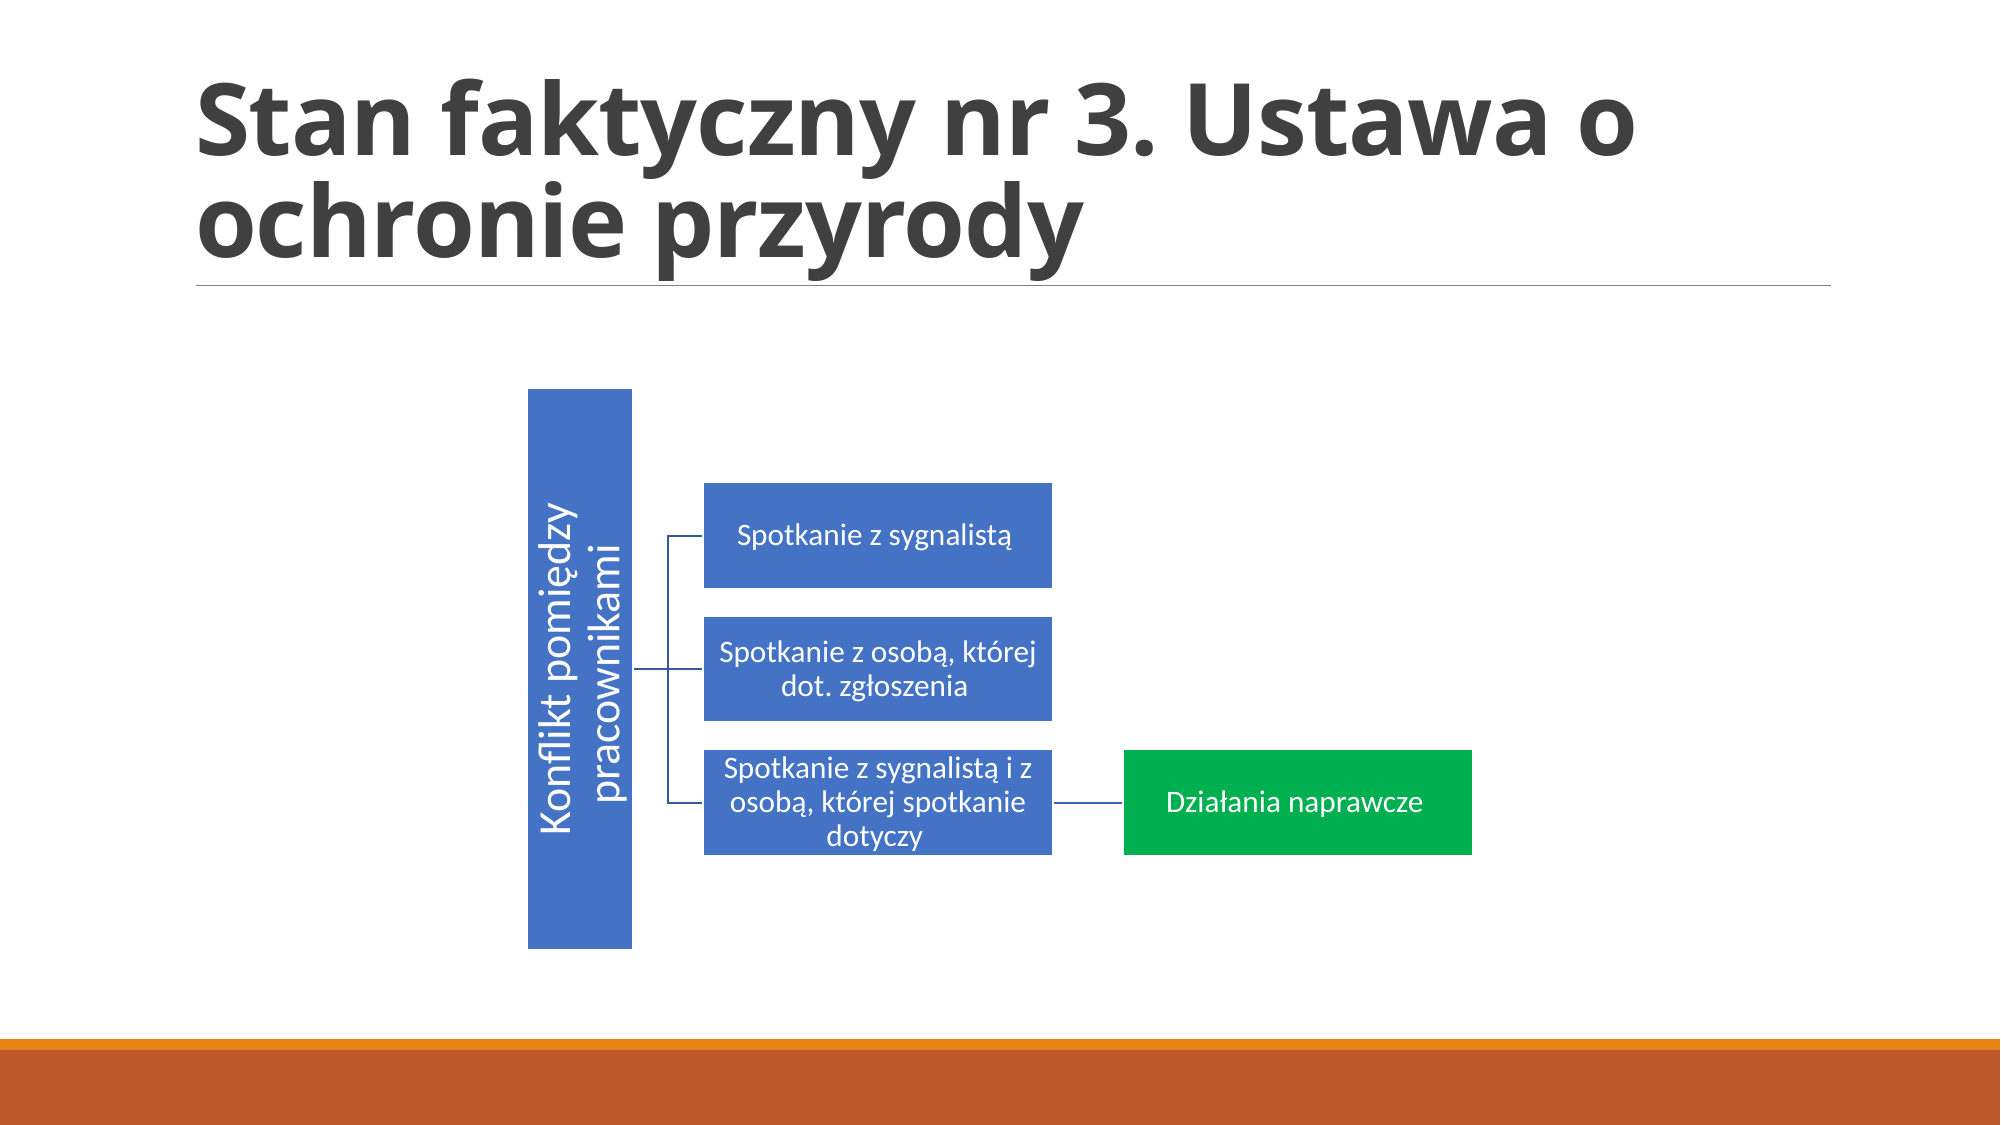

# Stan faktyczny nr 3. Ustawa o ochronie przyrody
Spotkanie z sygnalistą
Konflikt pomiędzy pracownikami
Spotkanie z osobą, której dot. zgłoszenia
Spotkanie z sygnalistą i z osobą, której spotkanie dotyczy
Działania naprawcze